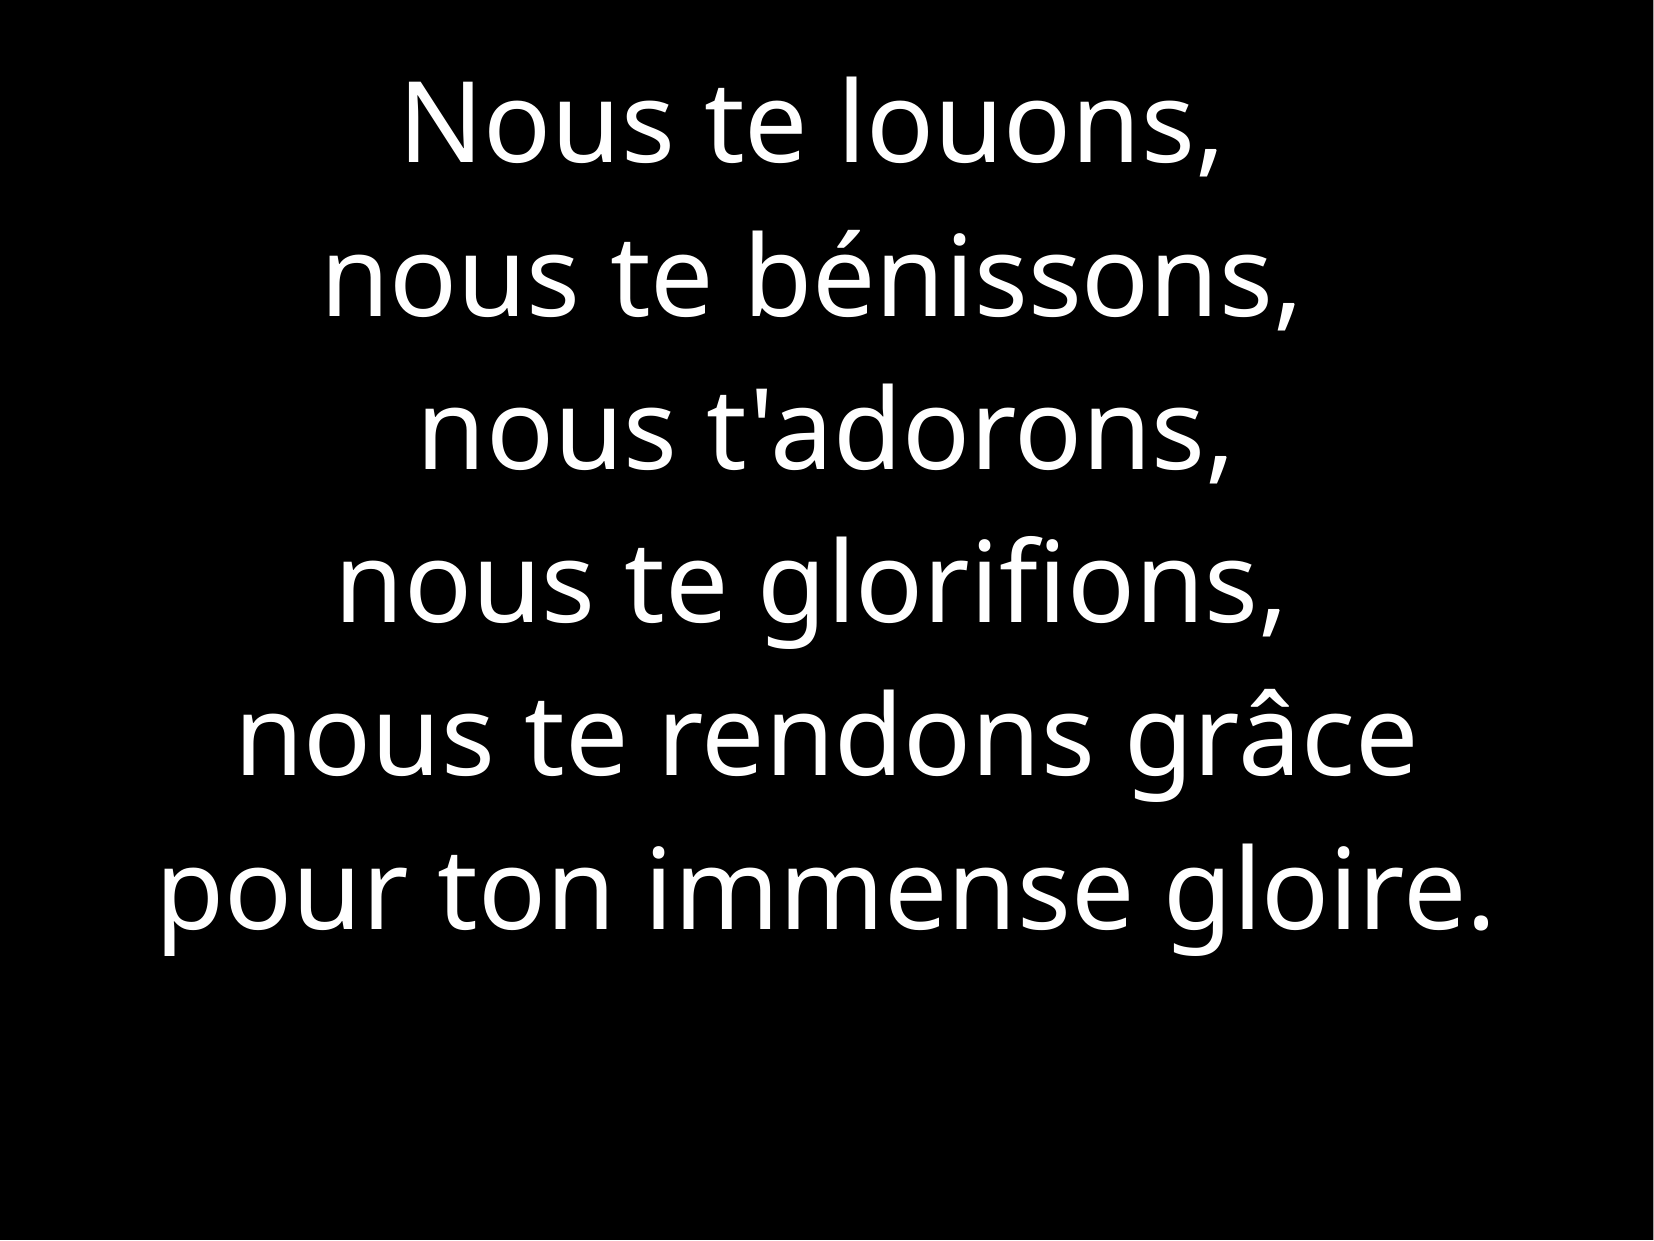

# Nous te louons,
nous te bénissons,
nous t'adorons,
nous te glorifions,
nous te rendons grâce
pour ton immense gloire.